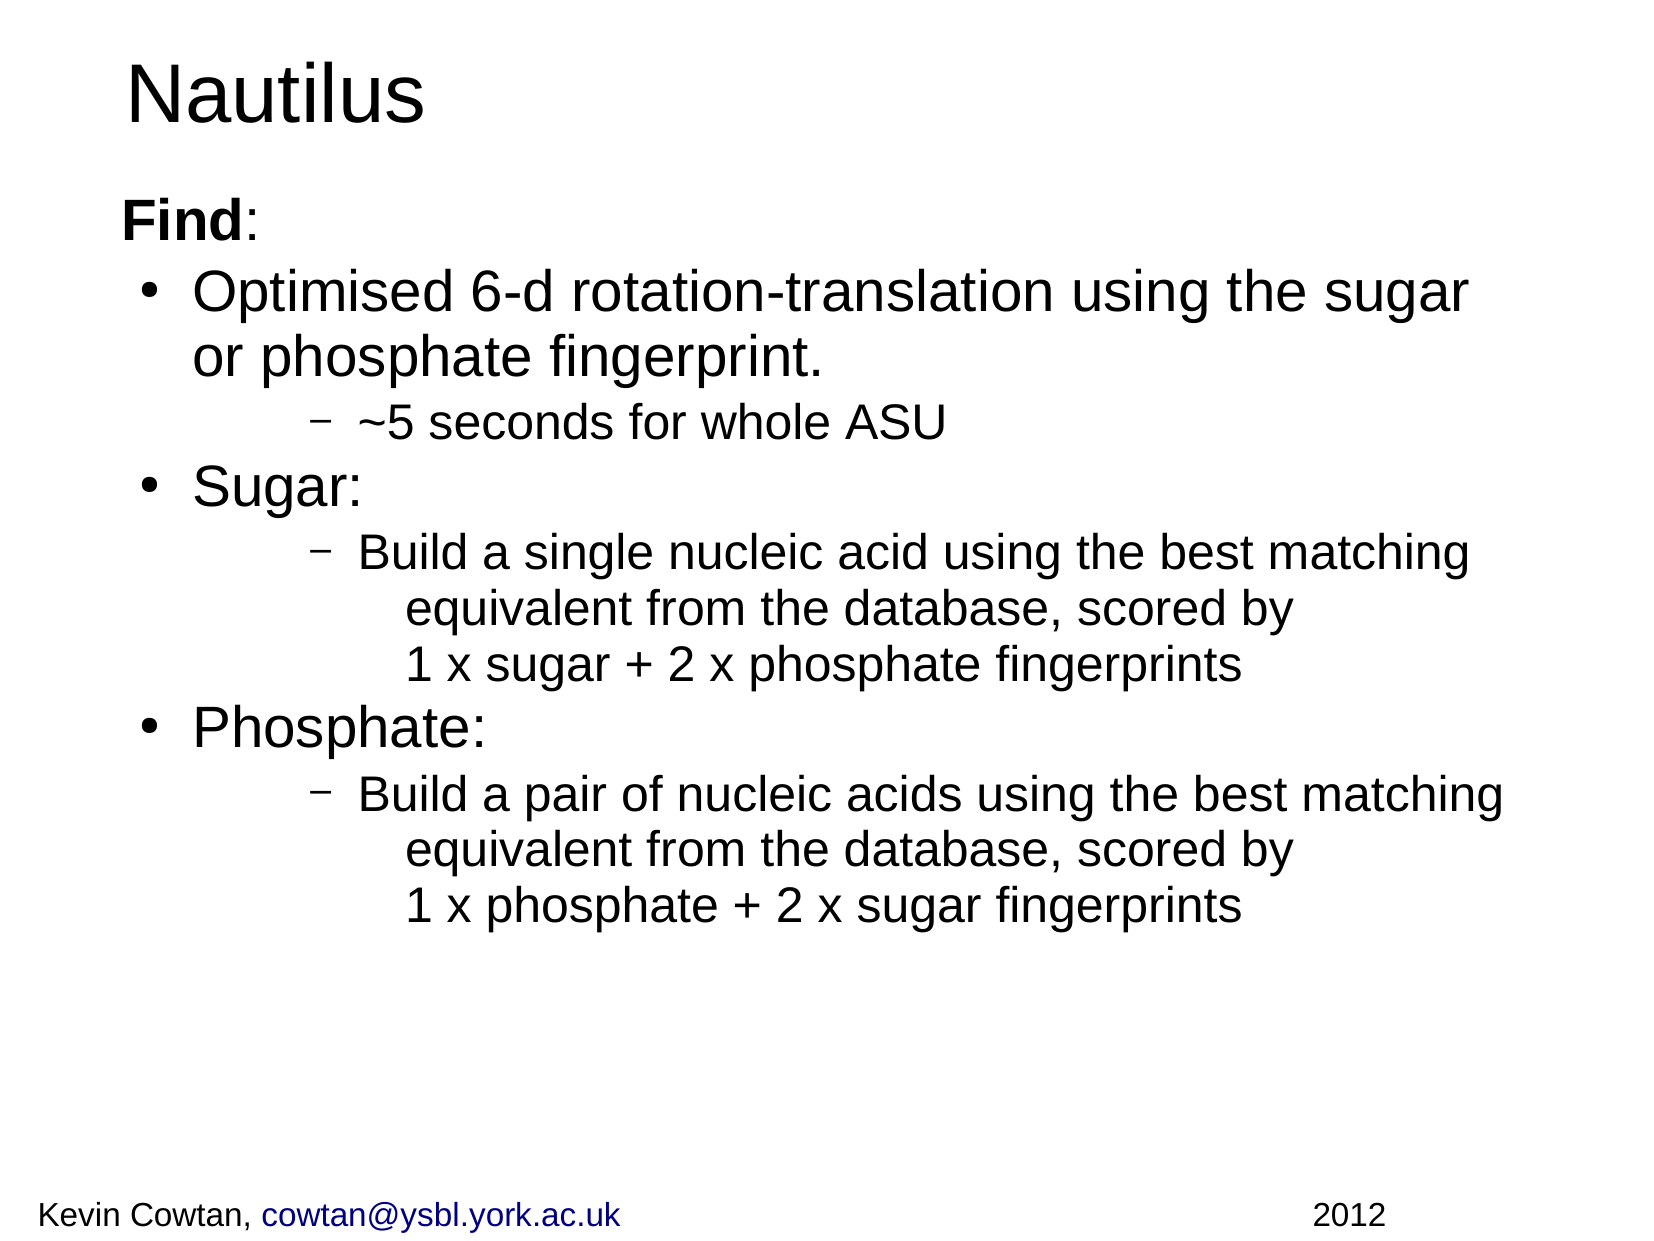

# Nautilus
Find:
Optimised 6-d rotation-translation using the sugar or phosphate fingerprint.
~5 seconds for whole ASU
Sugar:
Build a single nucleic acid using the best matching equivalent from the database, scored by
1 x sugar + 2 x phosphate fingerprints
Phosphate:
Build a pair of nucleic acids using the best matching equivalent from the database, scored by
1 x phosphate + 2 x sugar fingerprints